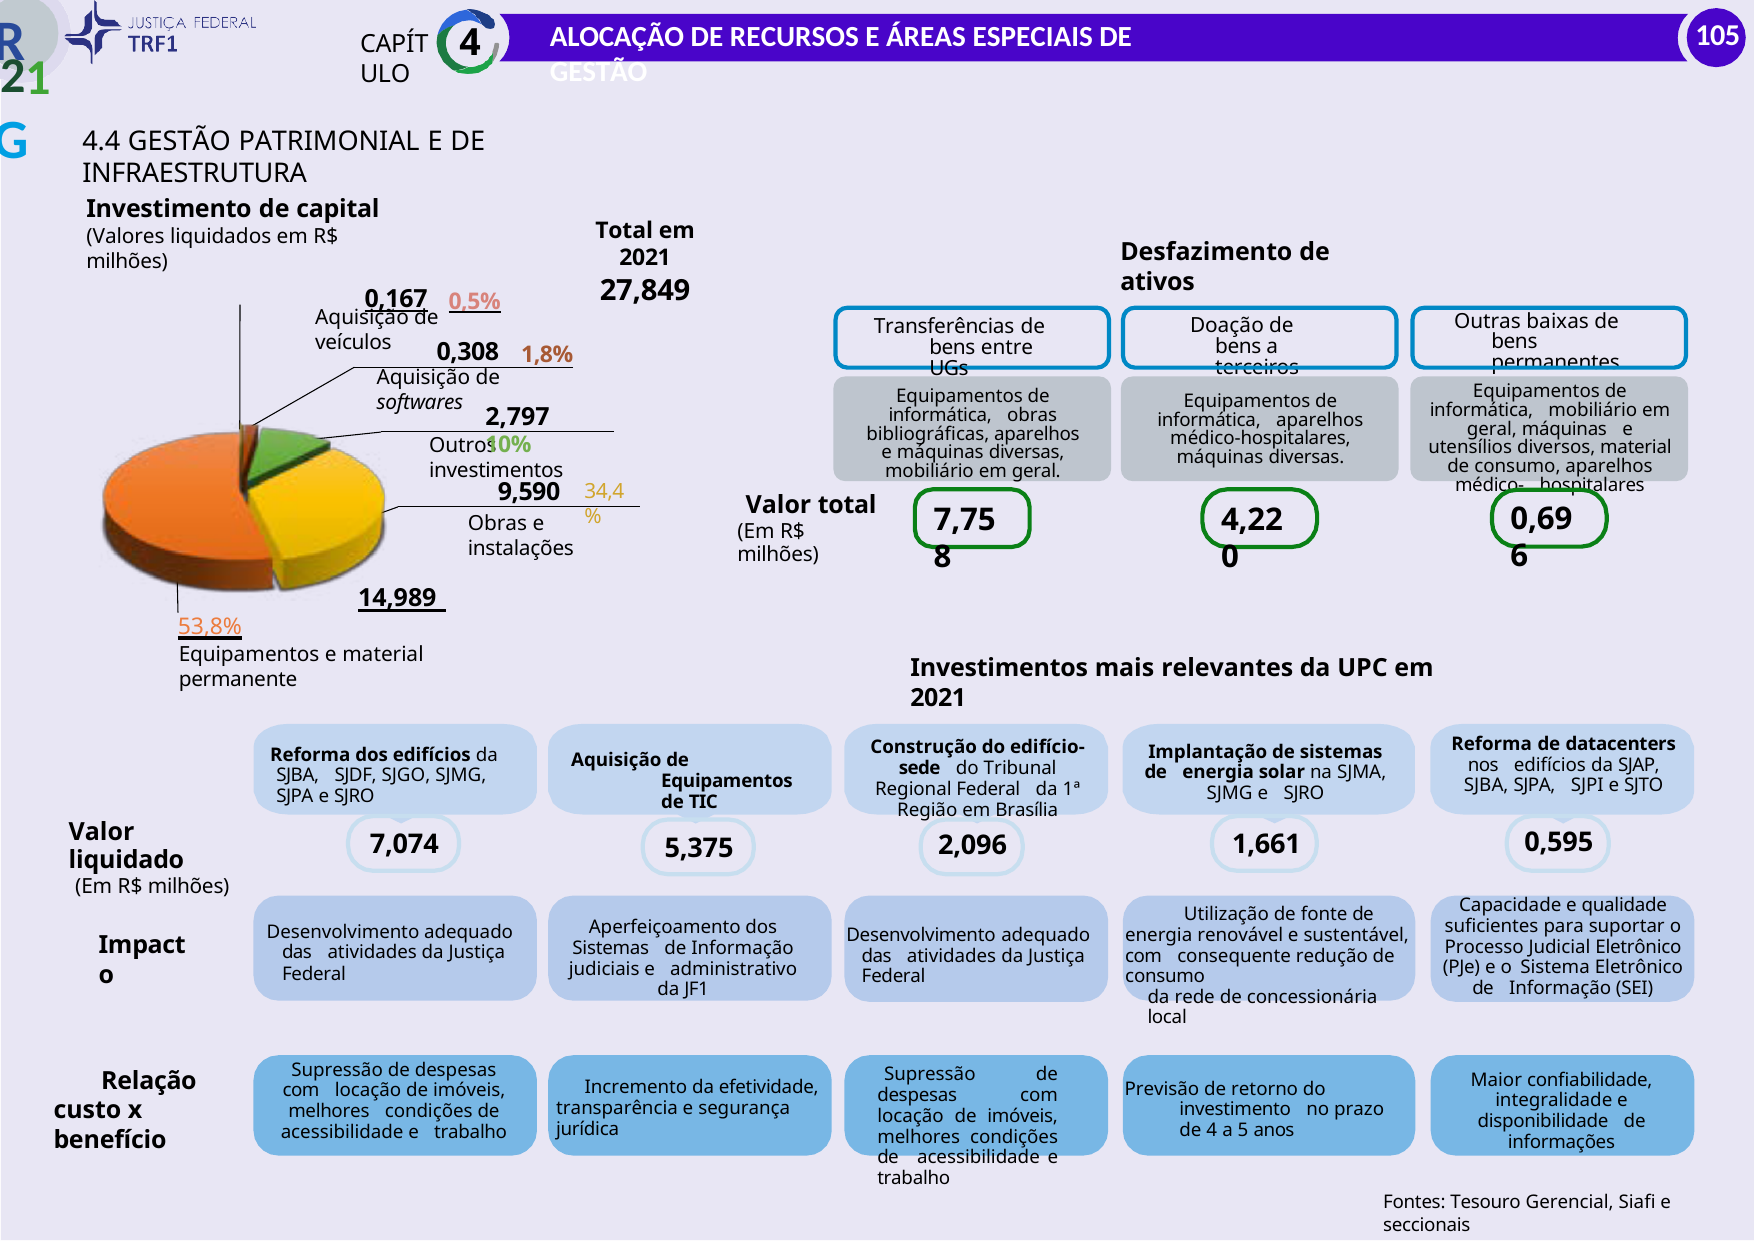

RG
105
21
ALOCAÇÃO DE RECURSOS E ÁREAS ESPECIAIS DE GESTÃO
4
CAPÍTULO
4.4 GESTÃO PATRIMONIAL E DE INFRAESTRUTURA
Investimento de capital
(Valores liquidados em R$ milhões)
Total em 2021
27,849
Desfazimento de ativos
	0,167	0,5%
Aquisição de veículos
Outras baixas de bens permanentes
Doação de bens a terceiros
Transferências de bens entre UGs
0,308
1,8%
Aquisição de softwares
Equipamentos de informática, mobiliário em geral, máquinas e utensílios diversos, material de consumo, aparelhos médico- hospitalares
Equipamentos de informática, obras bibliográficas, aparelhos e máquinas diversas, mobiliário em geral.
Equipamentos de informática, aparelhos médico-hospitalares, máquinas diversas.
2,797 10%
Outros investimentos
9,590
34,4%
Valor total
(Em R$ milhões)
0,696
7,758
4,220
Obras e instalações
	14,989 53,8%
Equipamentos e material permanente
Investimentos mais relevantes da UPC em 2021
Reforma de datacenters nos edifícios da SJAP, SJBA, SJPA, SJPI e SJTO
Construção do edifício-sede do Tribunal Regional Federal da 1ª Região em Brasília
Implantação de sistemas de energia solar na SJMA, SJMG e SJRO
Reforma dos edifícios da SJBA, SJDF, SJGO, SJMG, SJPA e SJRO
Aquisição de Equipamentos de TIC
Valor liquidado
(Em R$ milhões)
0,595
7,074
1,661
2,096
5,375
Capacidade e qualidade suficientes para suportar o Processo Judicial Eletrônico (PJe) e o Sistema Eletrônico de Informação (SEI)
Utilização de fonte de energia renovável e sustentável, com consequente redução de consumo
da rede de concessionária local
Aperfeiçoamento dos Sistemas de Informação judiciais e administrativo da JF1
Desenvolvimento adequado das atividades da Justiça Federal
Desenvolvimento adequado das atividades da Justiça Federal
Impacto
Supressão de despesas com locação de imóveis, melhores condições de acessibilidade e trabalho
Supressão de despesas com locação de imóveis, melhores condições de acessibilidade e trabalho
Relação custo x benefício
Maior confiabilidade, integralidade e disponibilidade de informações
Incremento da efetividade, transparência e segurança jurídica
Previsão de retorno do investimento no prazo de 4 a 5 anos
Fontes: Tesouro Gerencial, Siafi e seccionais